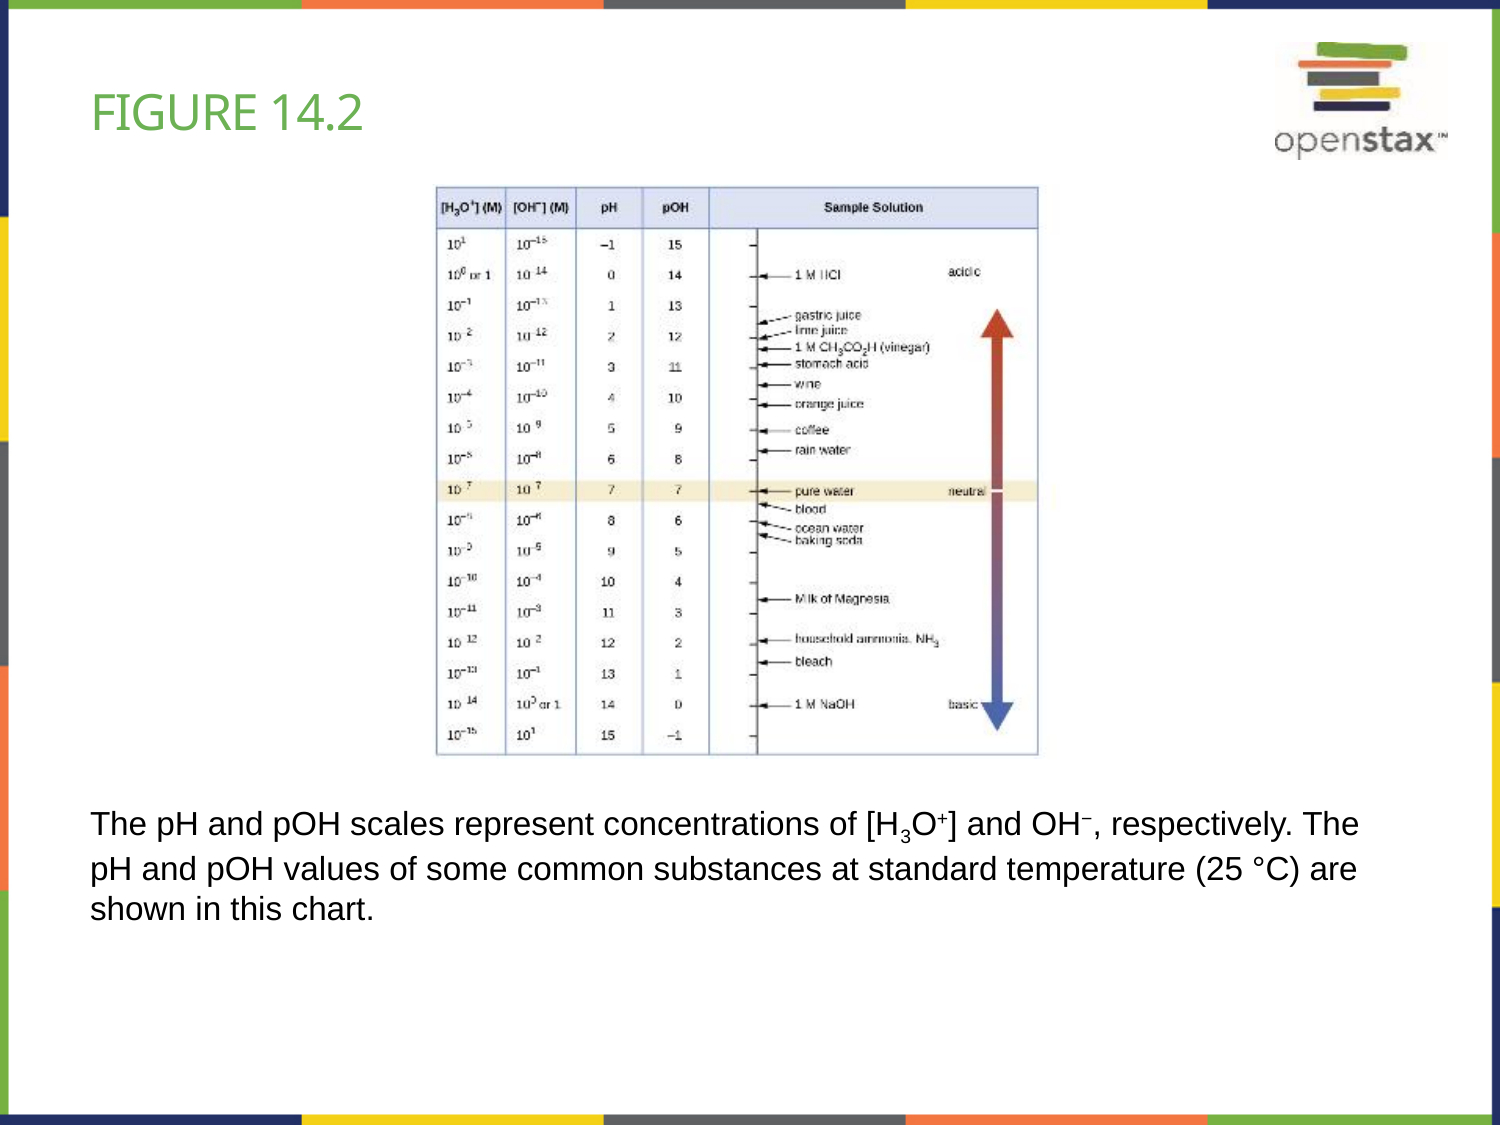

# Figure 14.2
The pH and pOH scales represent concentrations of [H3O+] and OH−, respectively. The pH and pOH values of some common substances at standard temperature (25 °C) are shown in this chart.